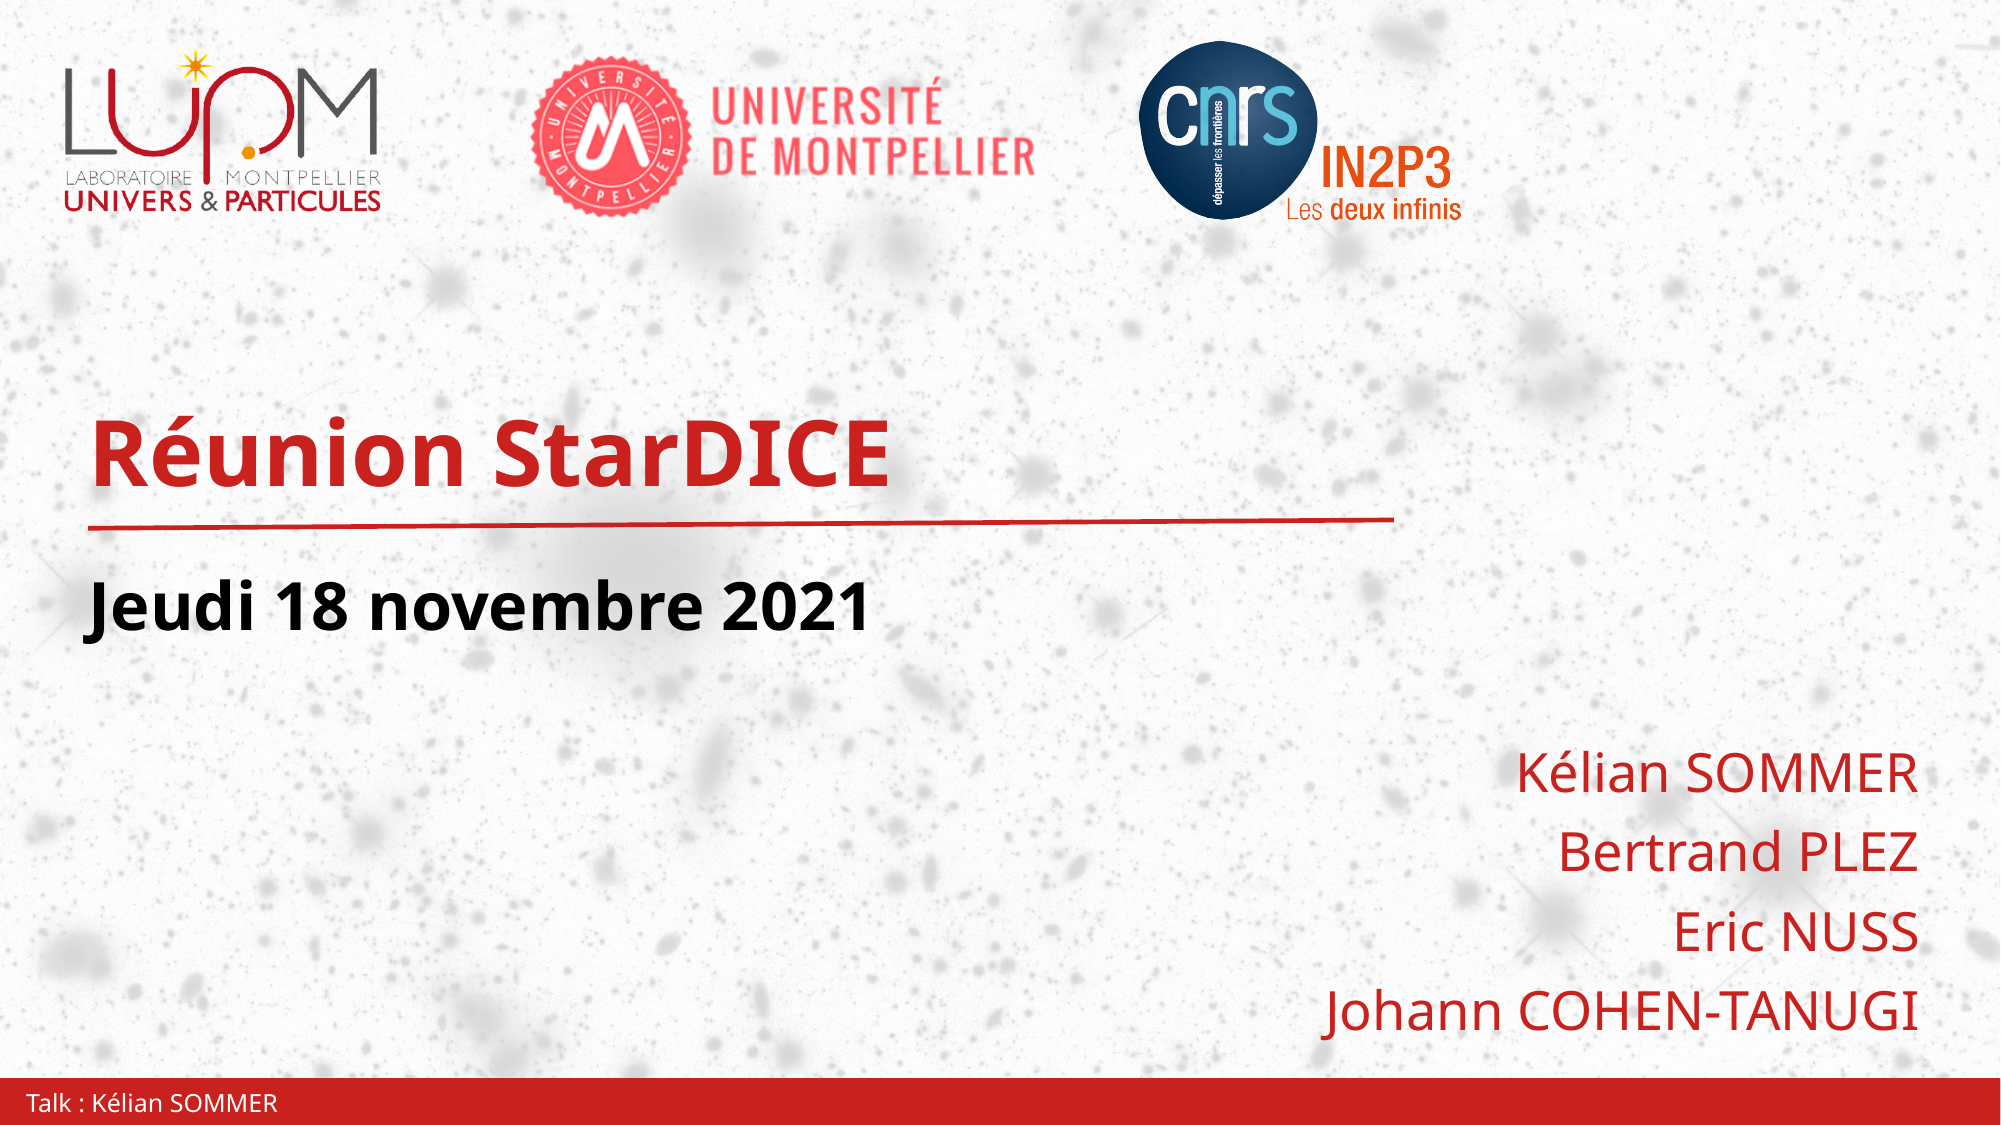

# Réunion StarDICE
	Jeudi 18 novembre 2021
Kélian SOMMER
	Bertrand PLEZ
	Eric NUSS
	Johann COHEN-TANUGI
Talk : Kélian SOMMER